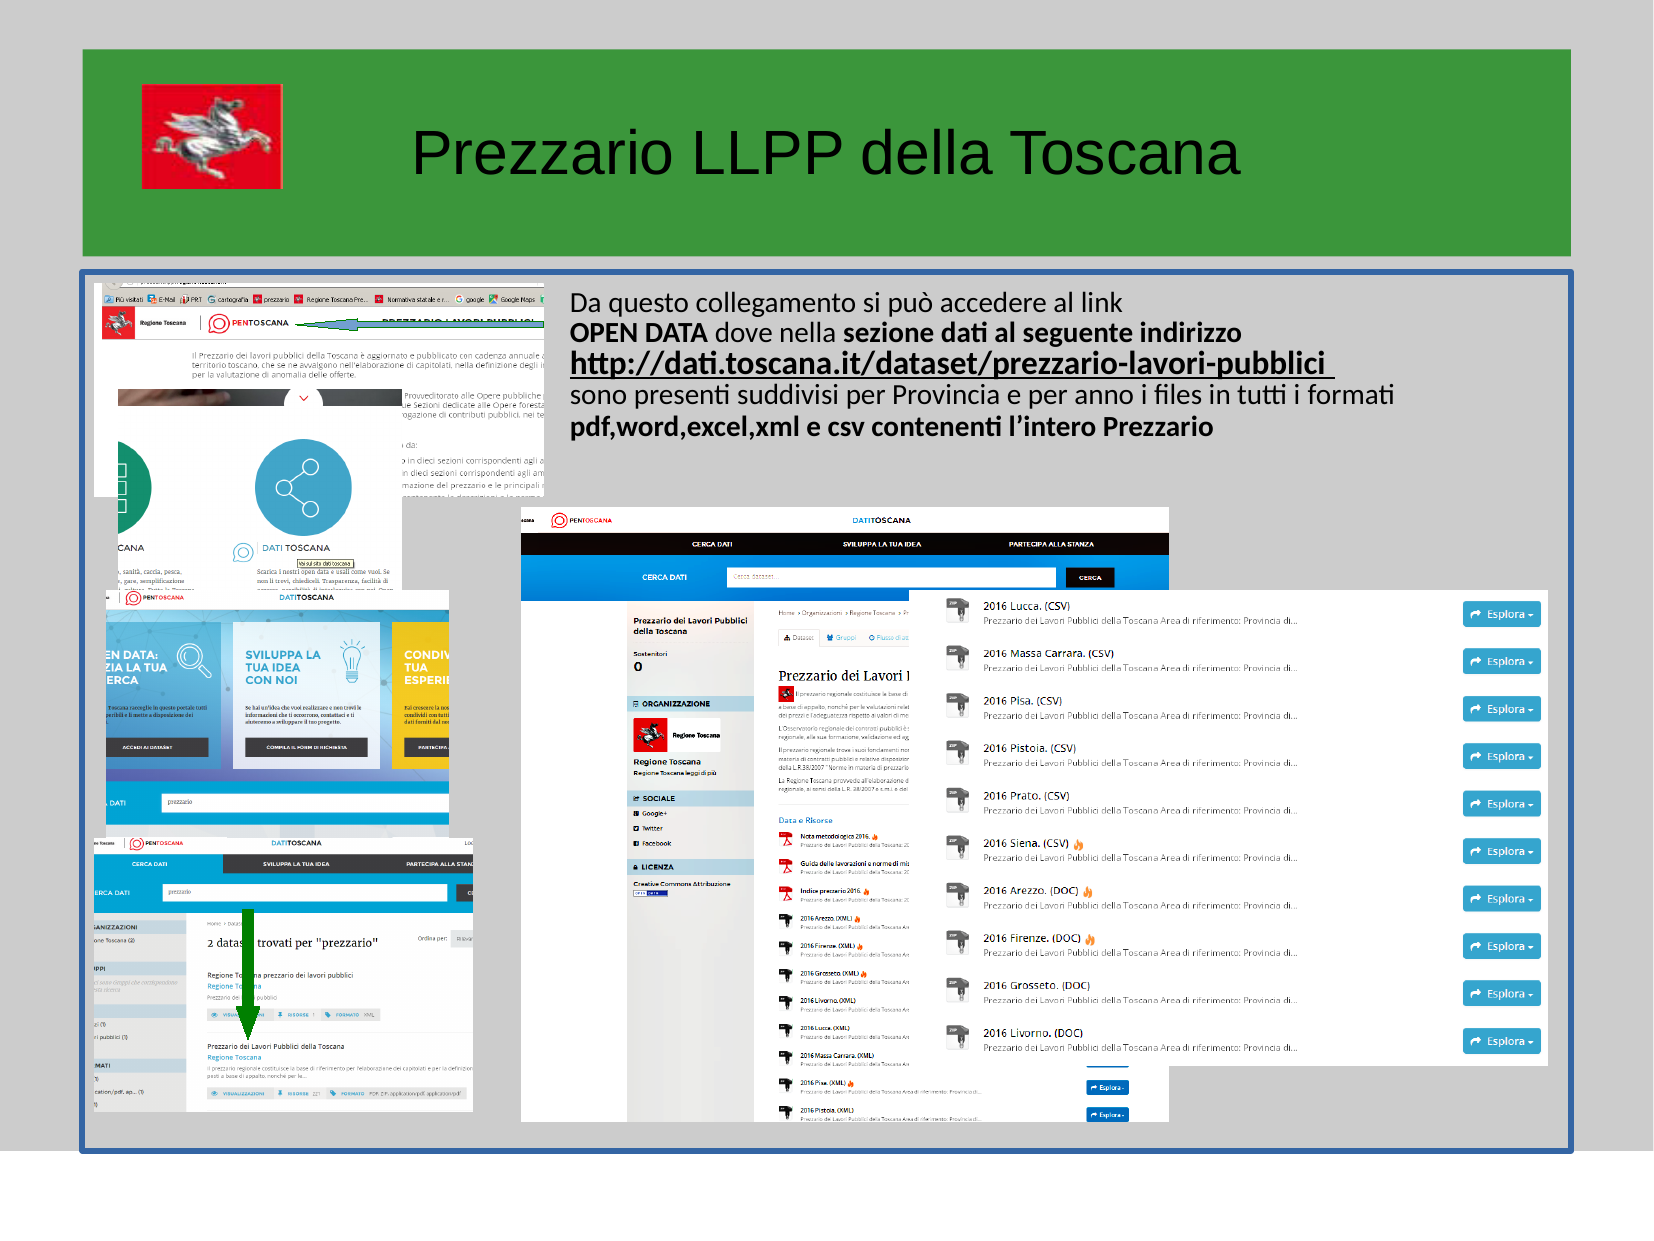

# Prezzario LLPP della Toscana
Da questo collegamento si può accedere al link
OPEN DATA dove nella sezione dati al seguente indirizzo
http://dati.toscana.it/dataset/prezzario-lavori-pubblici
sono presenti suddivisi per Provincia e per anno i files in tutti i formati pdf,word,excel,xml e csv contenenti l’intero Prezzario